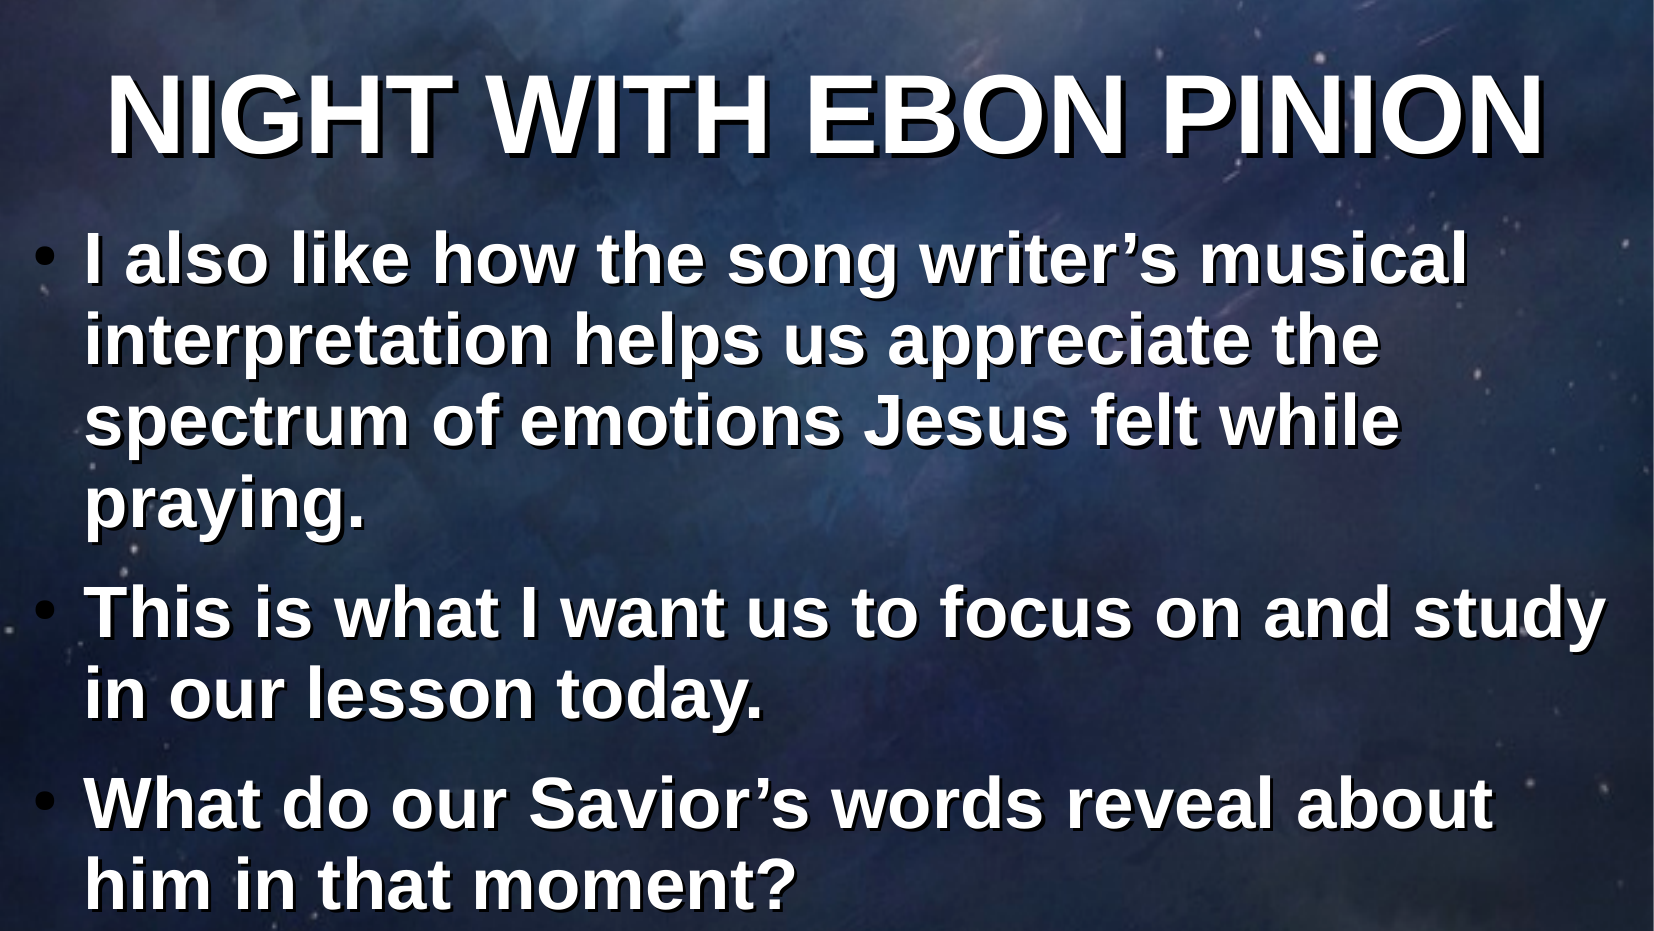

# NIGHT WITH EBON PINION
I also like how the song writer’s musical interpretation helps us appreciate the spectrum of emotions Jesus felt while praying.
This is what I want us to focus on and study in our lesson today.
What do our Savior’s words reveal about him in that moment?